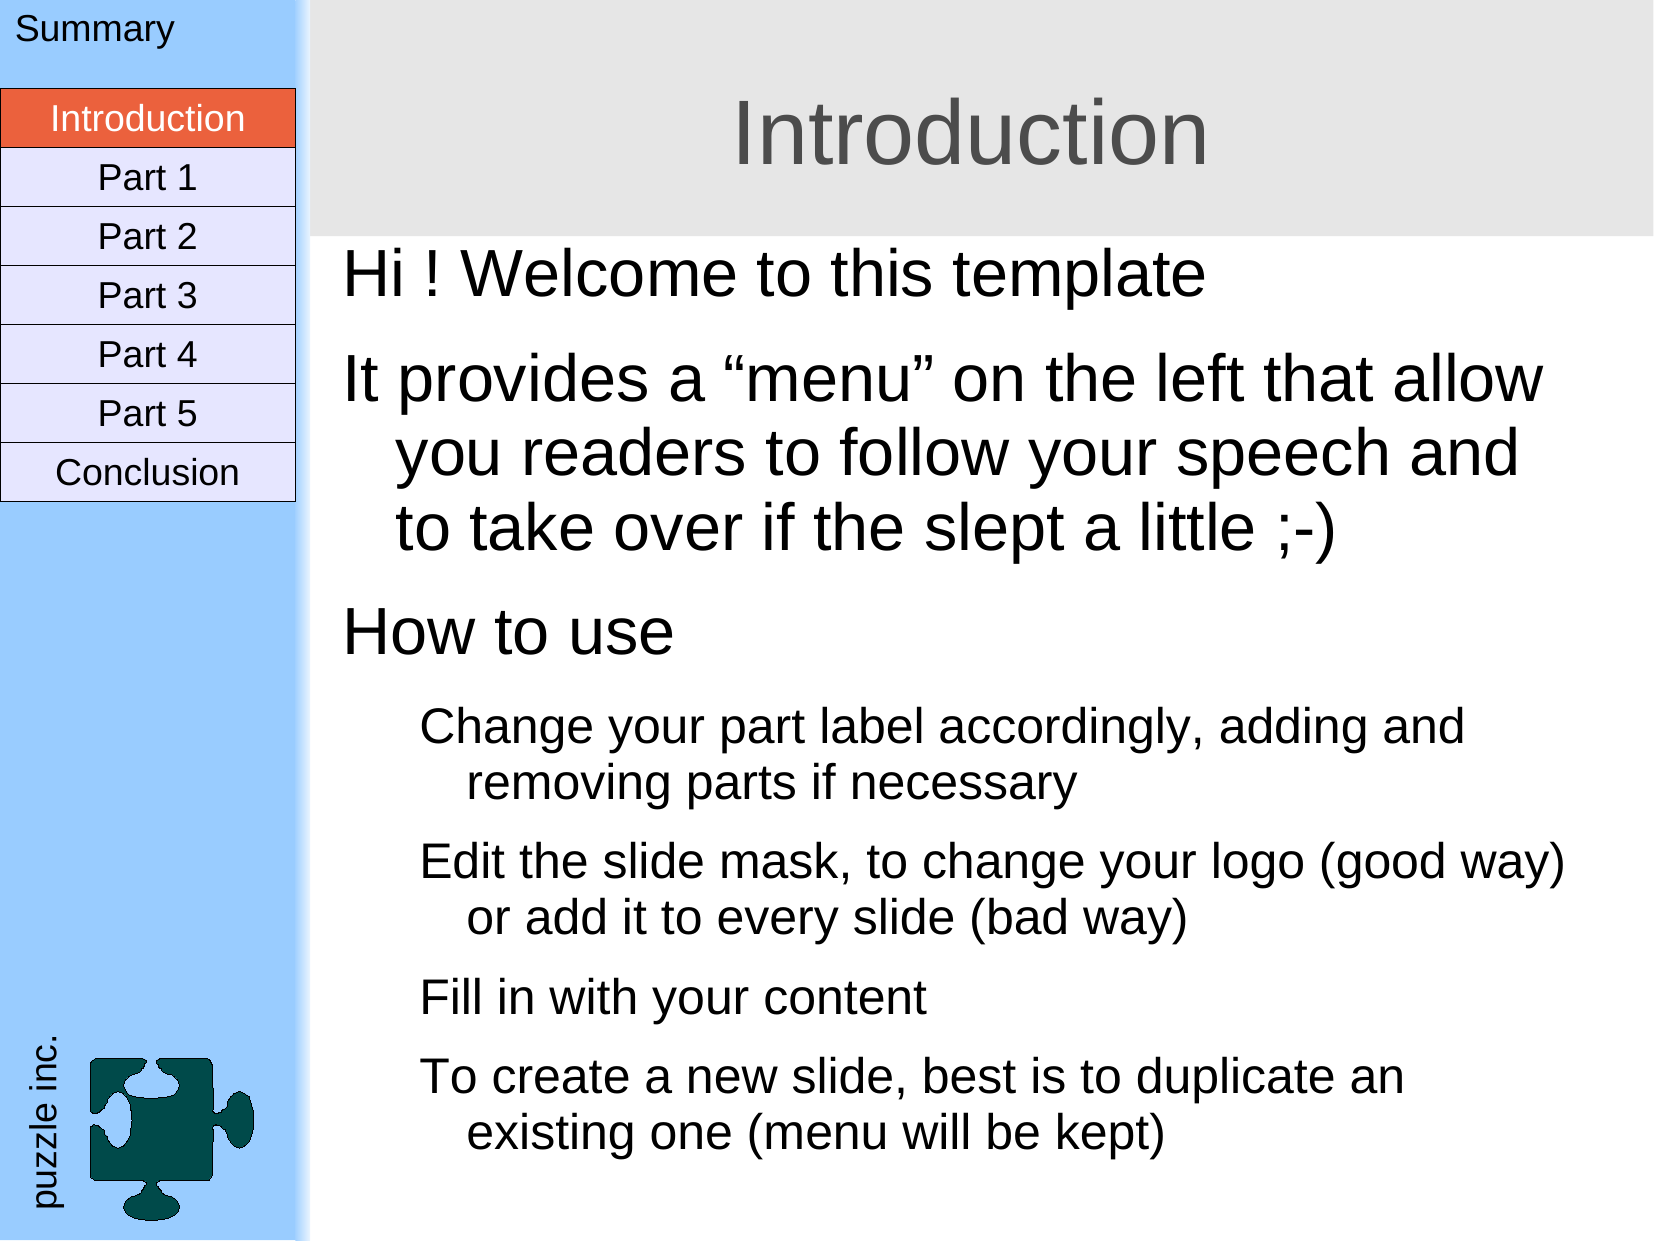

Summary
# Introduction
Introduction
Part 1
Part 2
Hi ! Welcome to this template
It provides a “menu” on the left that allow you readers to follow your speech and to take over if the slept a little ;-)
How to use
Change your part label accordingly, adding and removing parts if necessary
Edit the slide mask, to change your logo (good way) or add it to every slide (bad way)
Fill in with your content
To create a new slide, best is to duplicate an existing one (menu will be kept)
Part 3
Part 4
Part 5
Conclusion